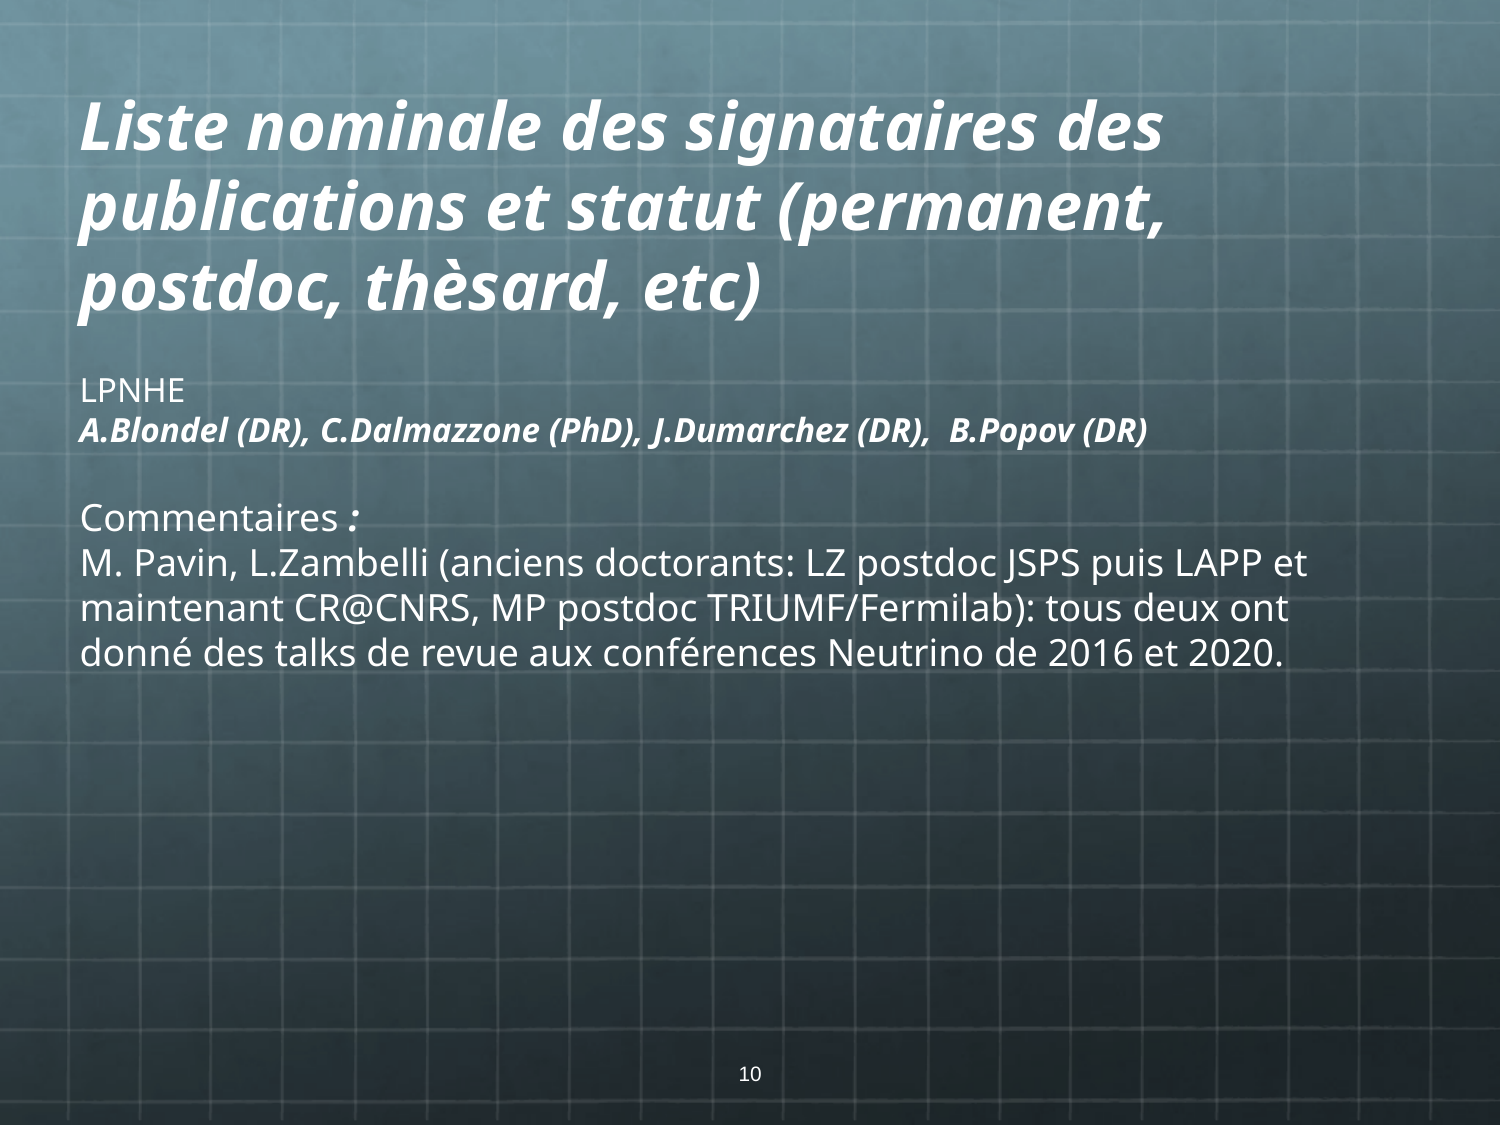

Liste nominale des signataires des publications et statut (permanent, postdoc, thèsard, etc)
LPNHE
A.Blondel (DR), C.Dalmazzone (PhD), J.Dumarchez (DR), B.Popov (DR)
Commentaires :
M. Pavin, L.Zambelli (anciens doctorants: LZ postdoc JSPS puis LAPP et maintenant CR@CNRS, MP postdoc TRIUMF/Fermilab): tous deux ont donné des talks de revue aux conférences Neutrino de 2016 et 2020.